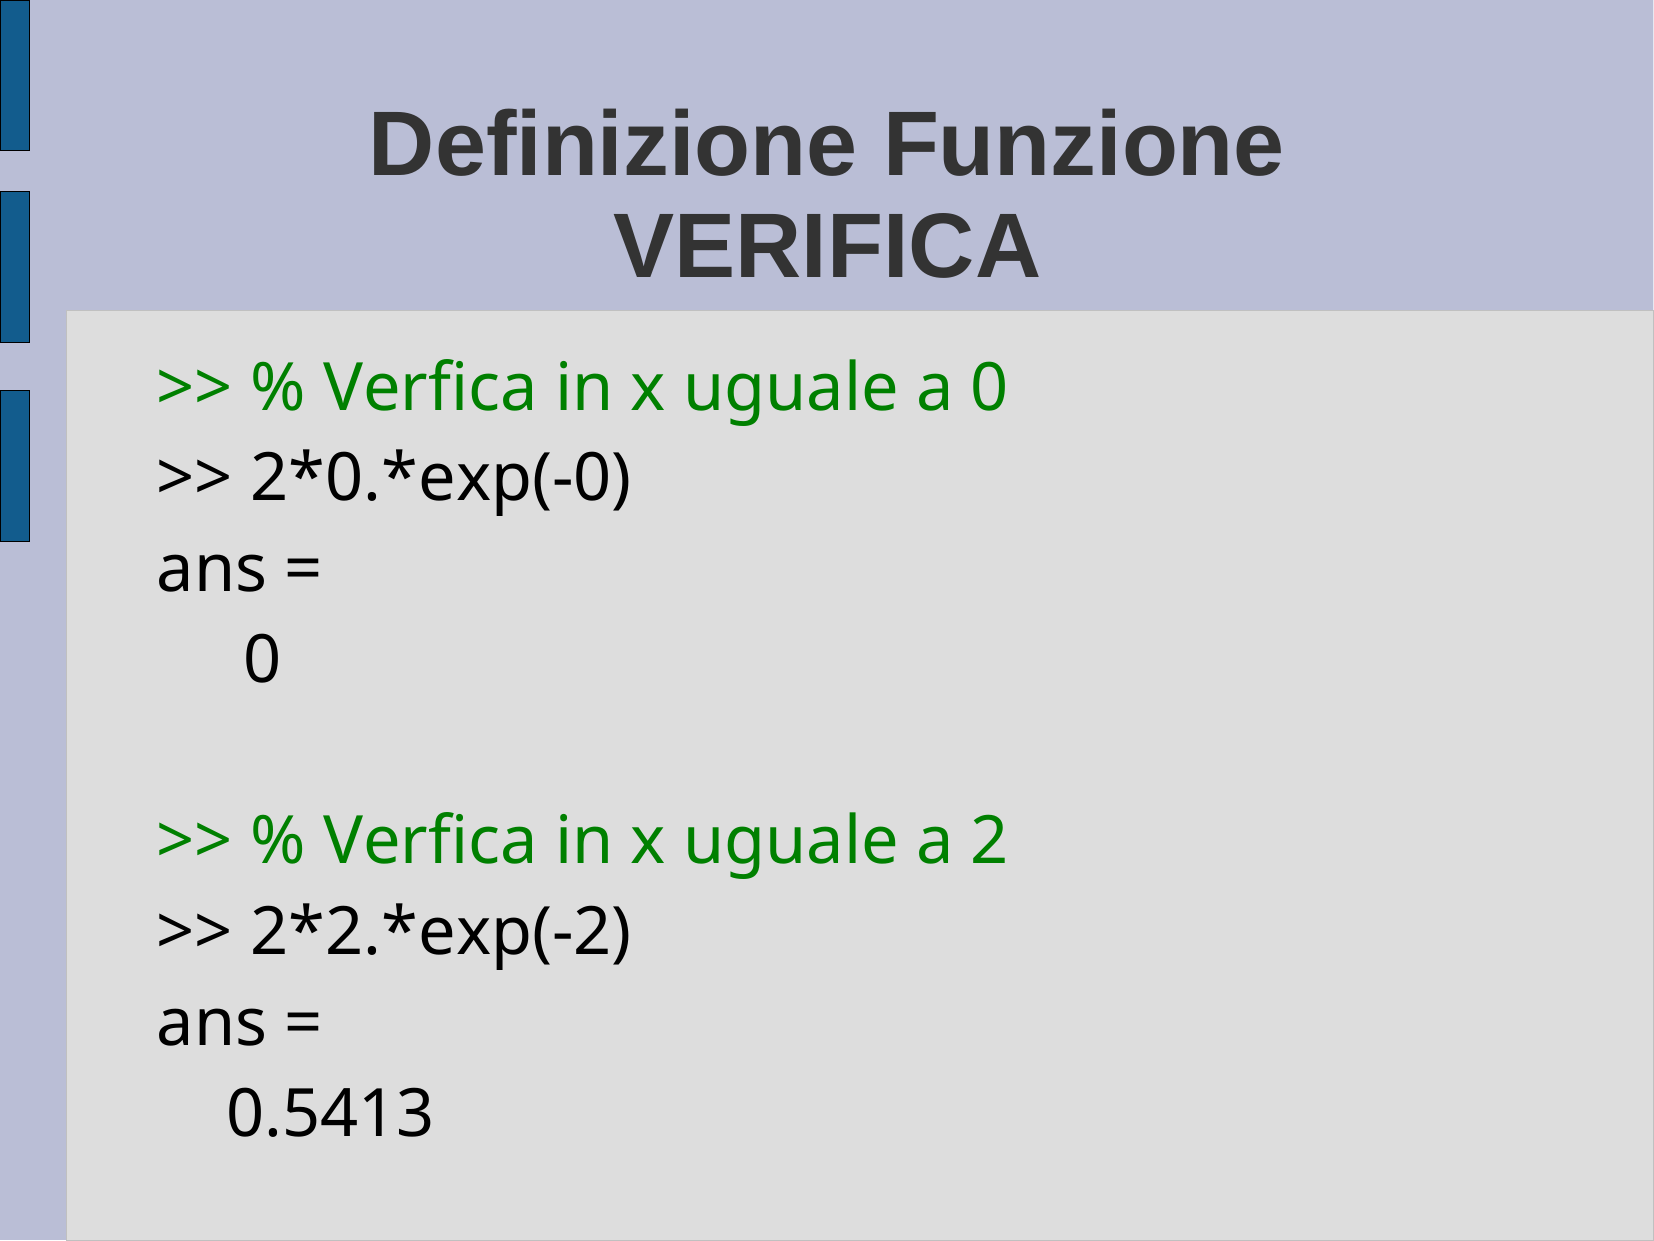

# Definizione Funzione VERIFICA
>> % Verfica in x uguale a 0
>> 2*0.*exp(-0)
ans =
 0
>> % Verfica in x uguale a 2
>> 2*2.*exp(-2)
ans =
 0.5413